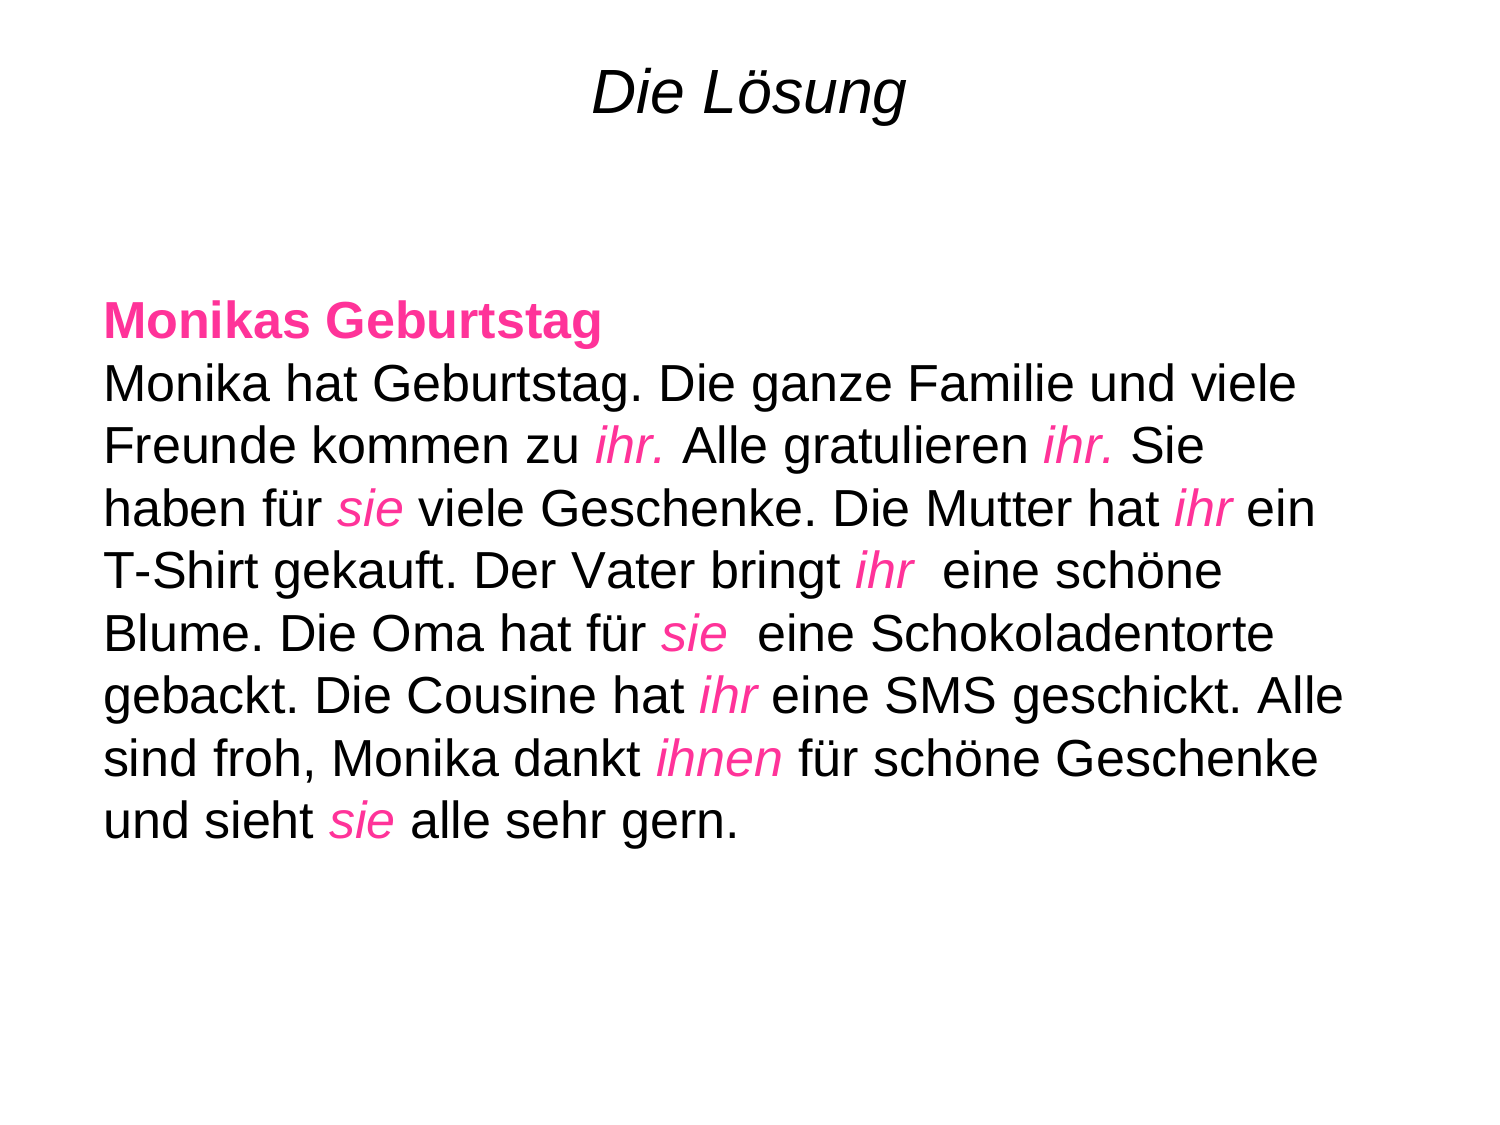

# Die Lösung
Monikas Geburtstag
Monika hat Geburtstag. Die ganze Familie und viele Freunde kommen zu ihr. Alle gratulieren ihr. Sie haben für sie viele Geschenke. Die Mutter hat ihr ein T-Shirt gekauft. Der Vater bringt ihr eine schöne Blume. Die Oma hat für sie eine Schokoladentorte gebackt. Die Cousine hat ihr eine SMS geschickt. Alle sind froh, Monika dankt ihnen für schöne Geschenke und sieht sie alle sehr gern.